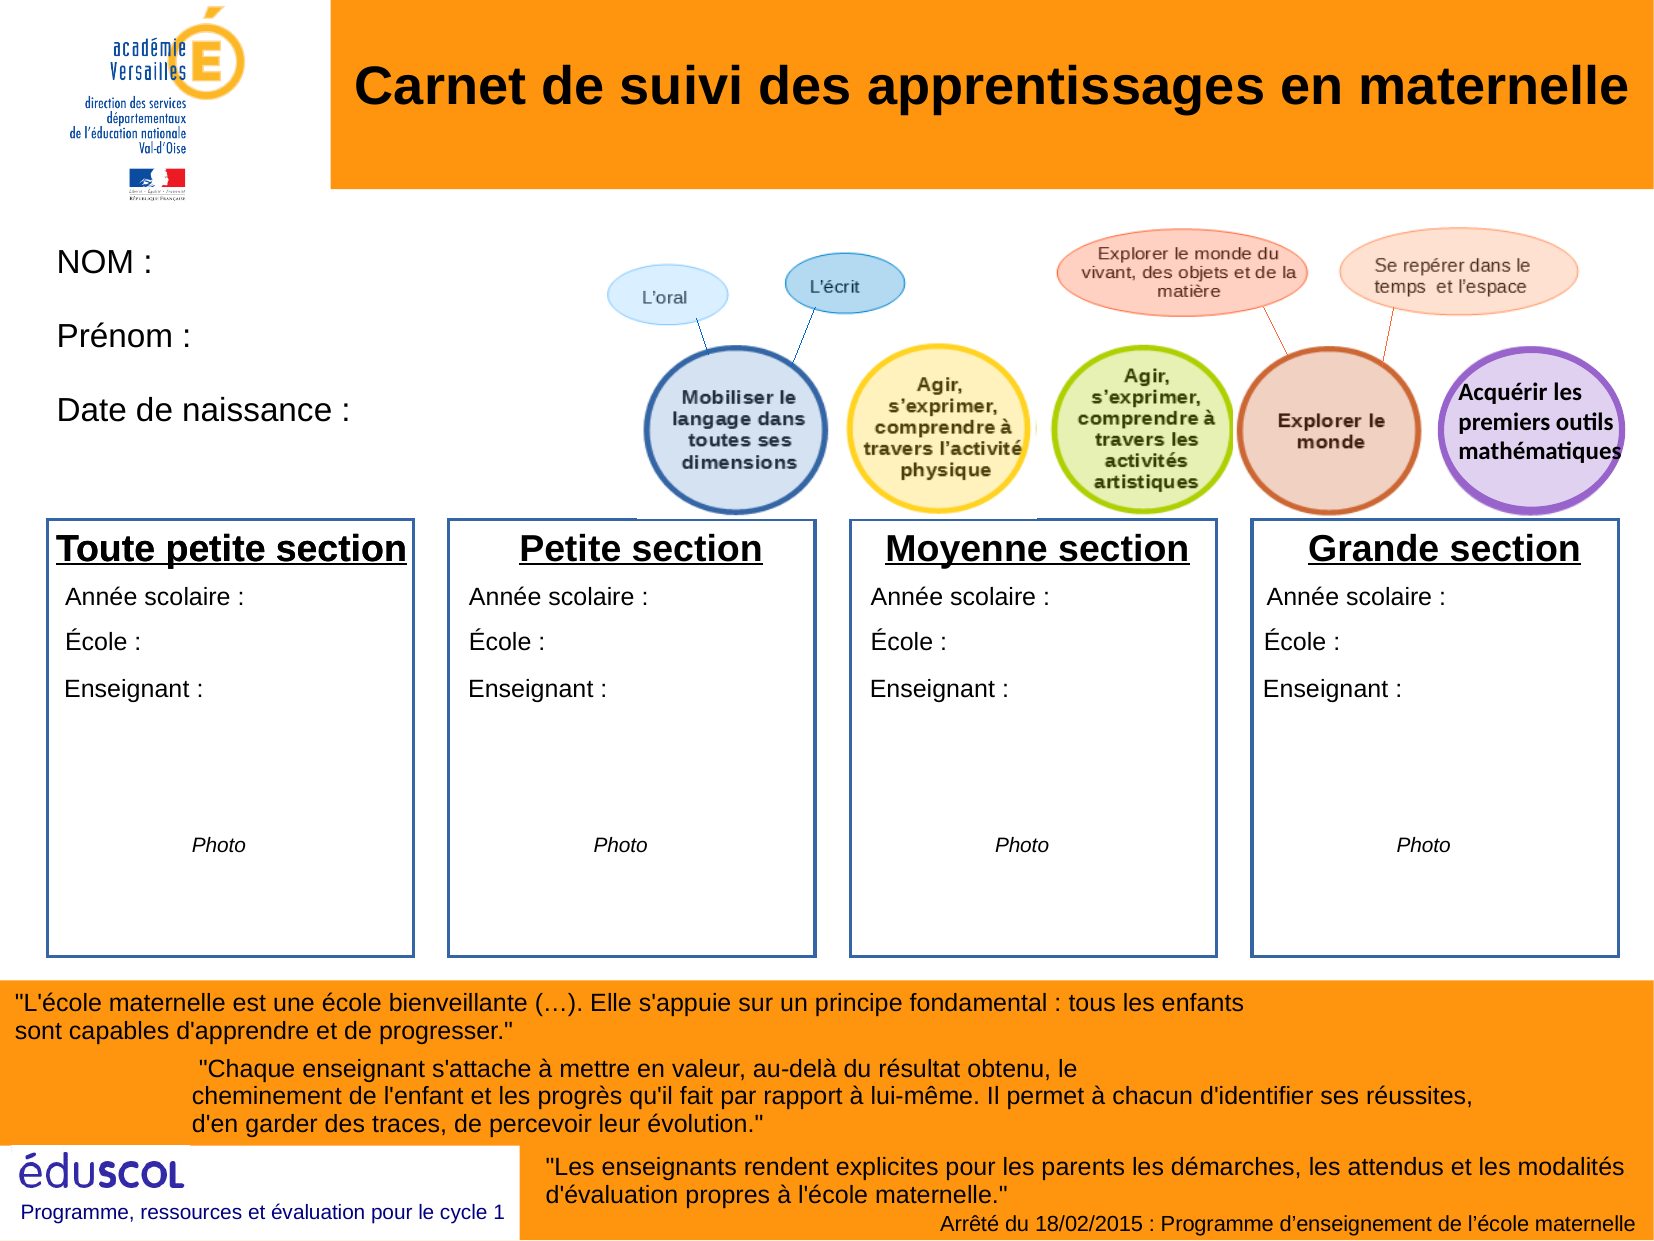

Carnet de suivi des apprentissages en maternelle
NOM :
Prénom :
Date de naissance :
Acquérir les premiers outils mathématiques
Toute petite section
Toute petite section
Petite section
Moyenne section
Grande section
Année scolaire :
Année scolaire :
Année scolaire :
Année scolaire :
École :
École :
École :
École :
Enseignant :
Enseignant :
Enseignant :
Enseignant :
Photo
Photo
Photo
Photo
"L'école maternelle est une école bienveillante (…). Elle s'appuie sur un principe fondamental : tous les enfants
sont capables d'apprendre et de progresser."
 "Chaque enseignant s'attache à mettre en valeur, au-delà du résultat obtenu, le
cheminement de l'enfant et les progrès qu'il fait par rapport à lui-même. Il permet à chacun d'identifier ses réussites,
d'en garder des traces, de percevoir leur évolution."
Programme, ressources et évaluation pour le cycle 1
"Les enseignants rendent explicites pour les parents les démarches, les attendus et les modalités
d'évaluation propres à l'école maternelle."
Arrêté du 18/02/2015 : Programme d’enseignement de l’école maternelle